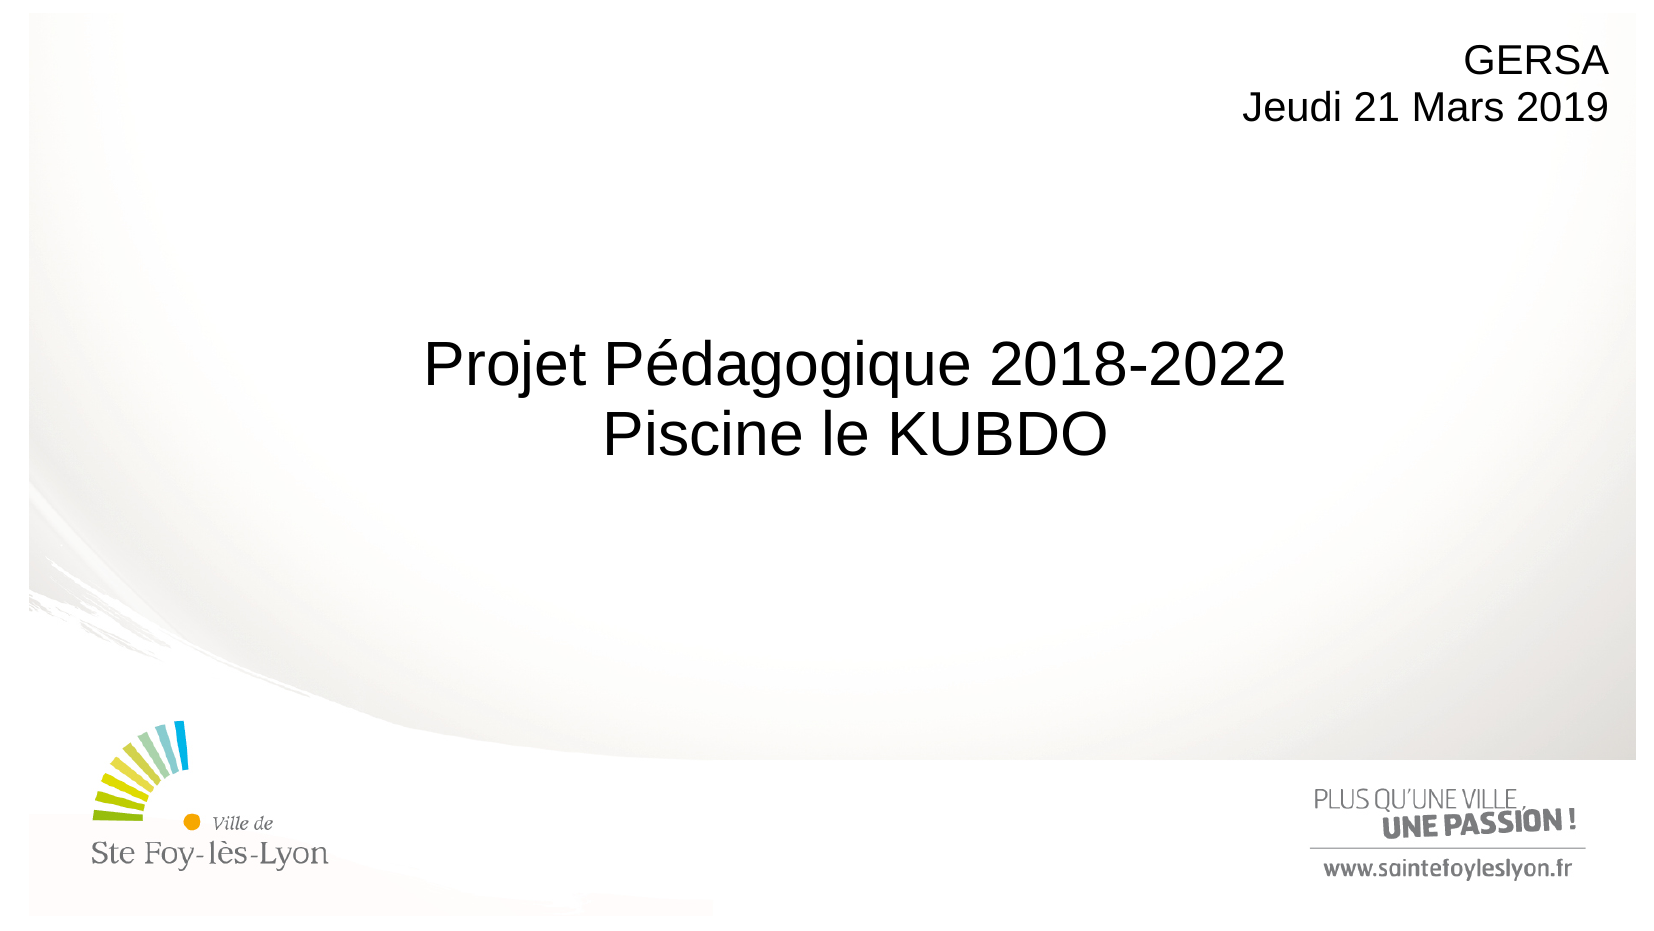

GERSA
Jeudi 21 Mars 2019
Projet Pédagogique 2018-2022
Piscine le KUBDO
Service référent - jj/mm/aaaa
1